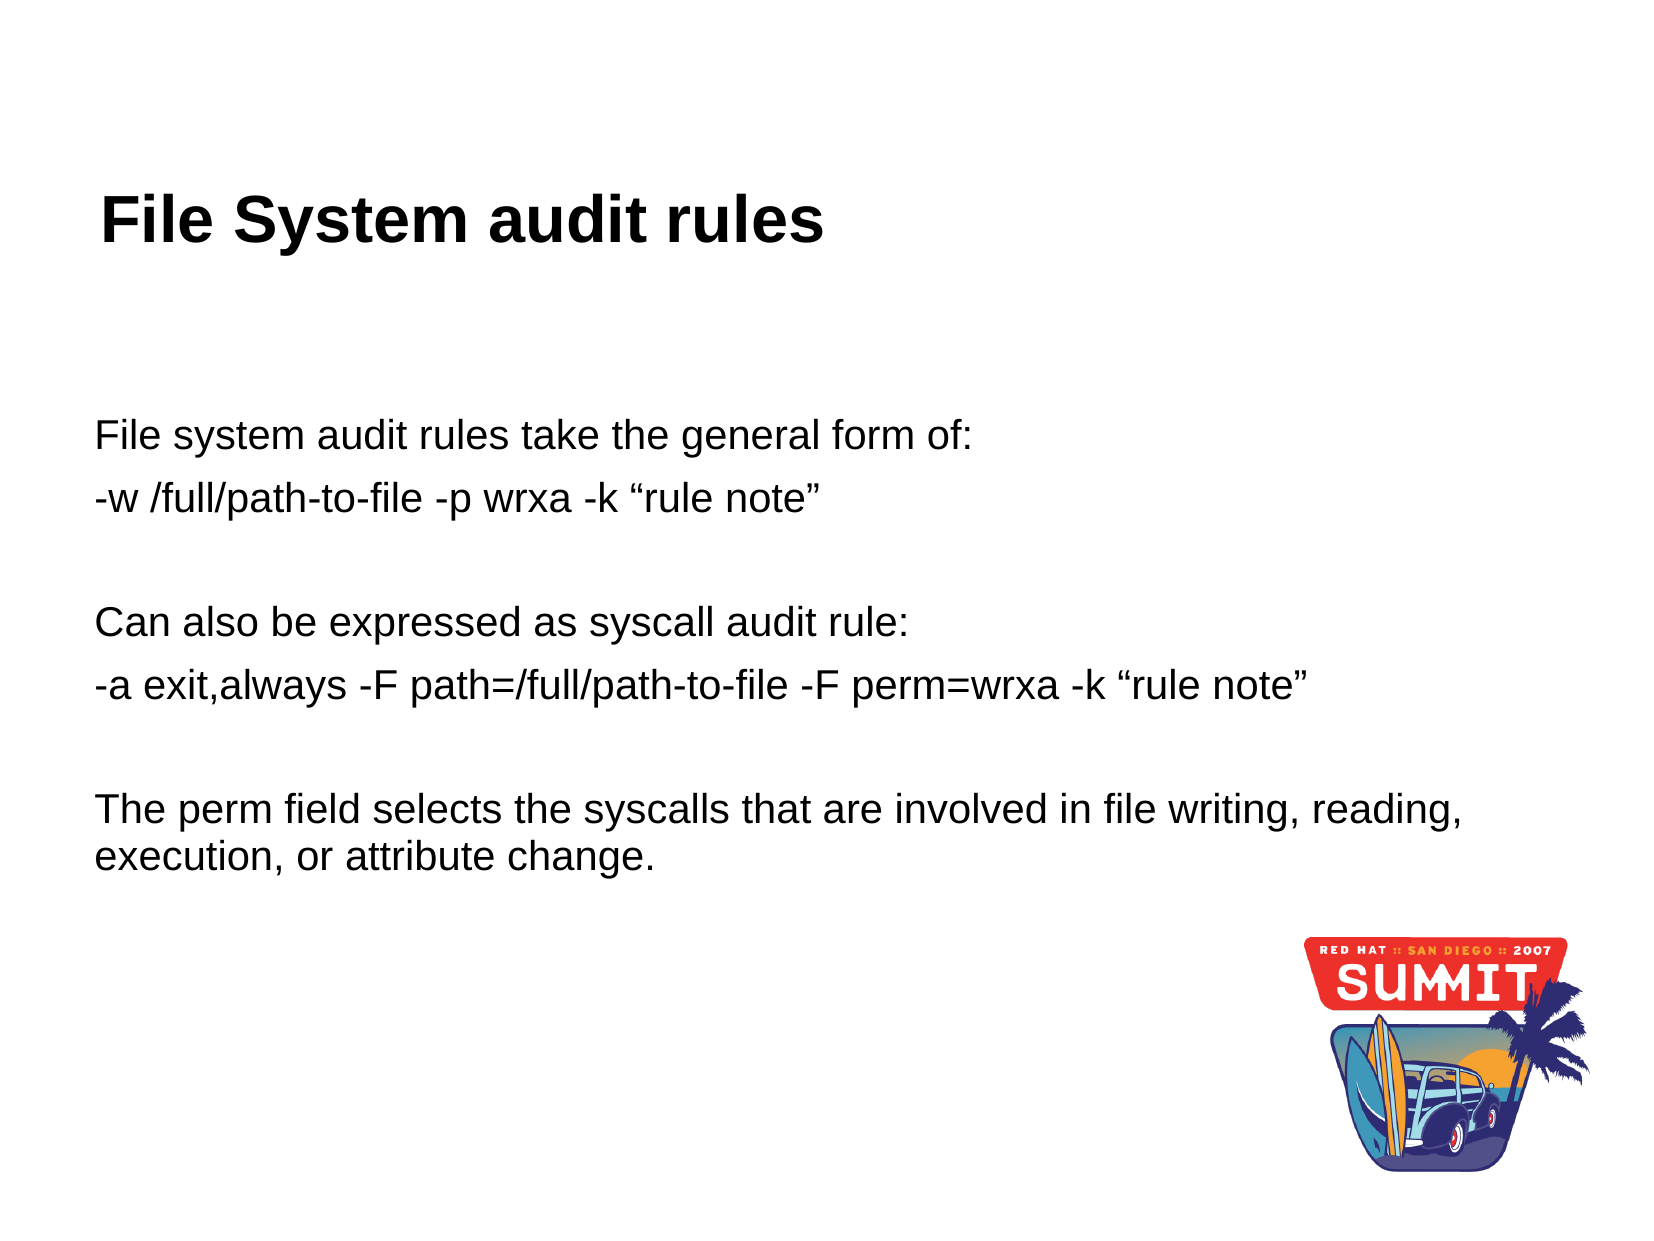

# File System audit rules
File system audit rules take the general form of:
-w /full/path-to-file -p wrxa -k “rule note”
Can also be expressed as syscall audit rule:
-a exit,always -F path=/full/path-to-file -F perm=wrxa -k “rule note”
The perm field selects the syscalls that are involved in file writing, reading, execution, or attribute change.